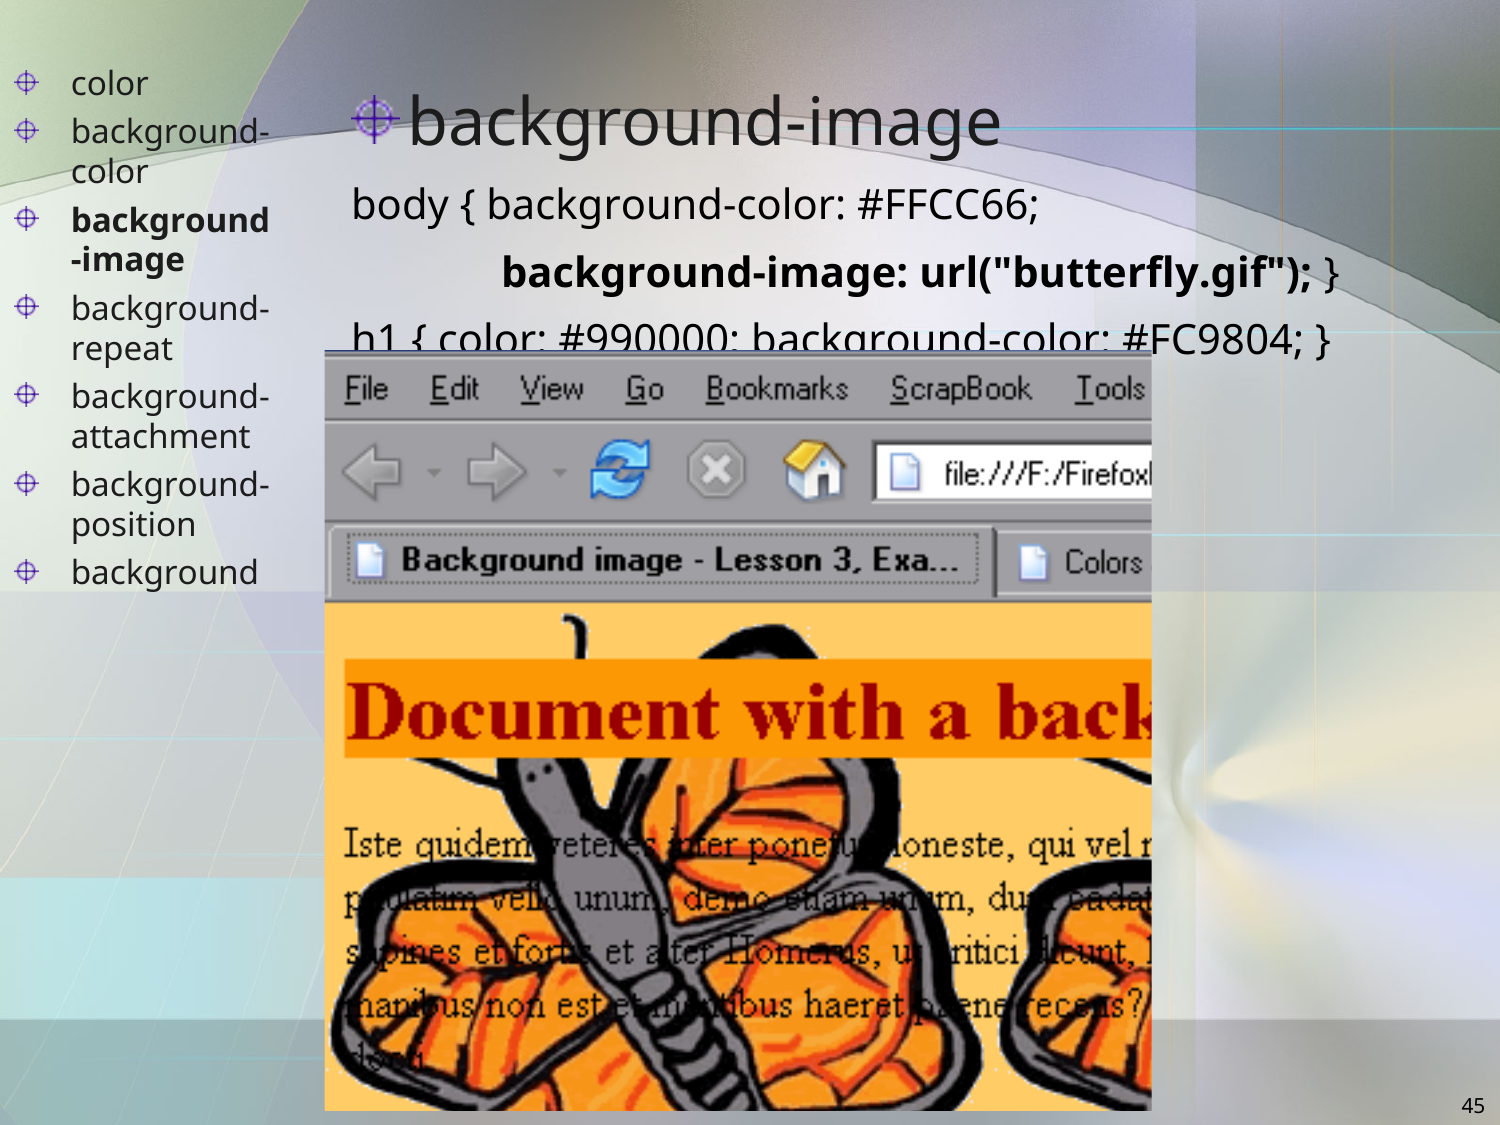

color
background-color
background-image
background-repeat
background-attachment
background-position
background
# background-image
body { background-color: #FFCC66;
		background-image: url("butterfly.gif"); }
h1 { color: #990000; background-color: #FC9804; }
45